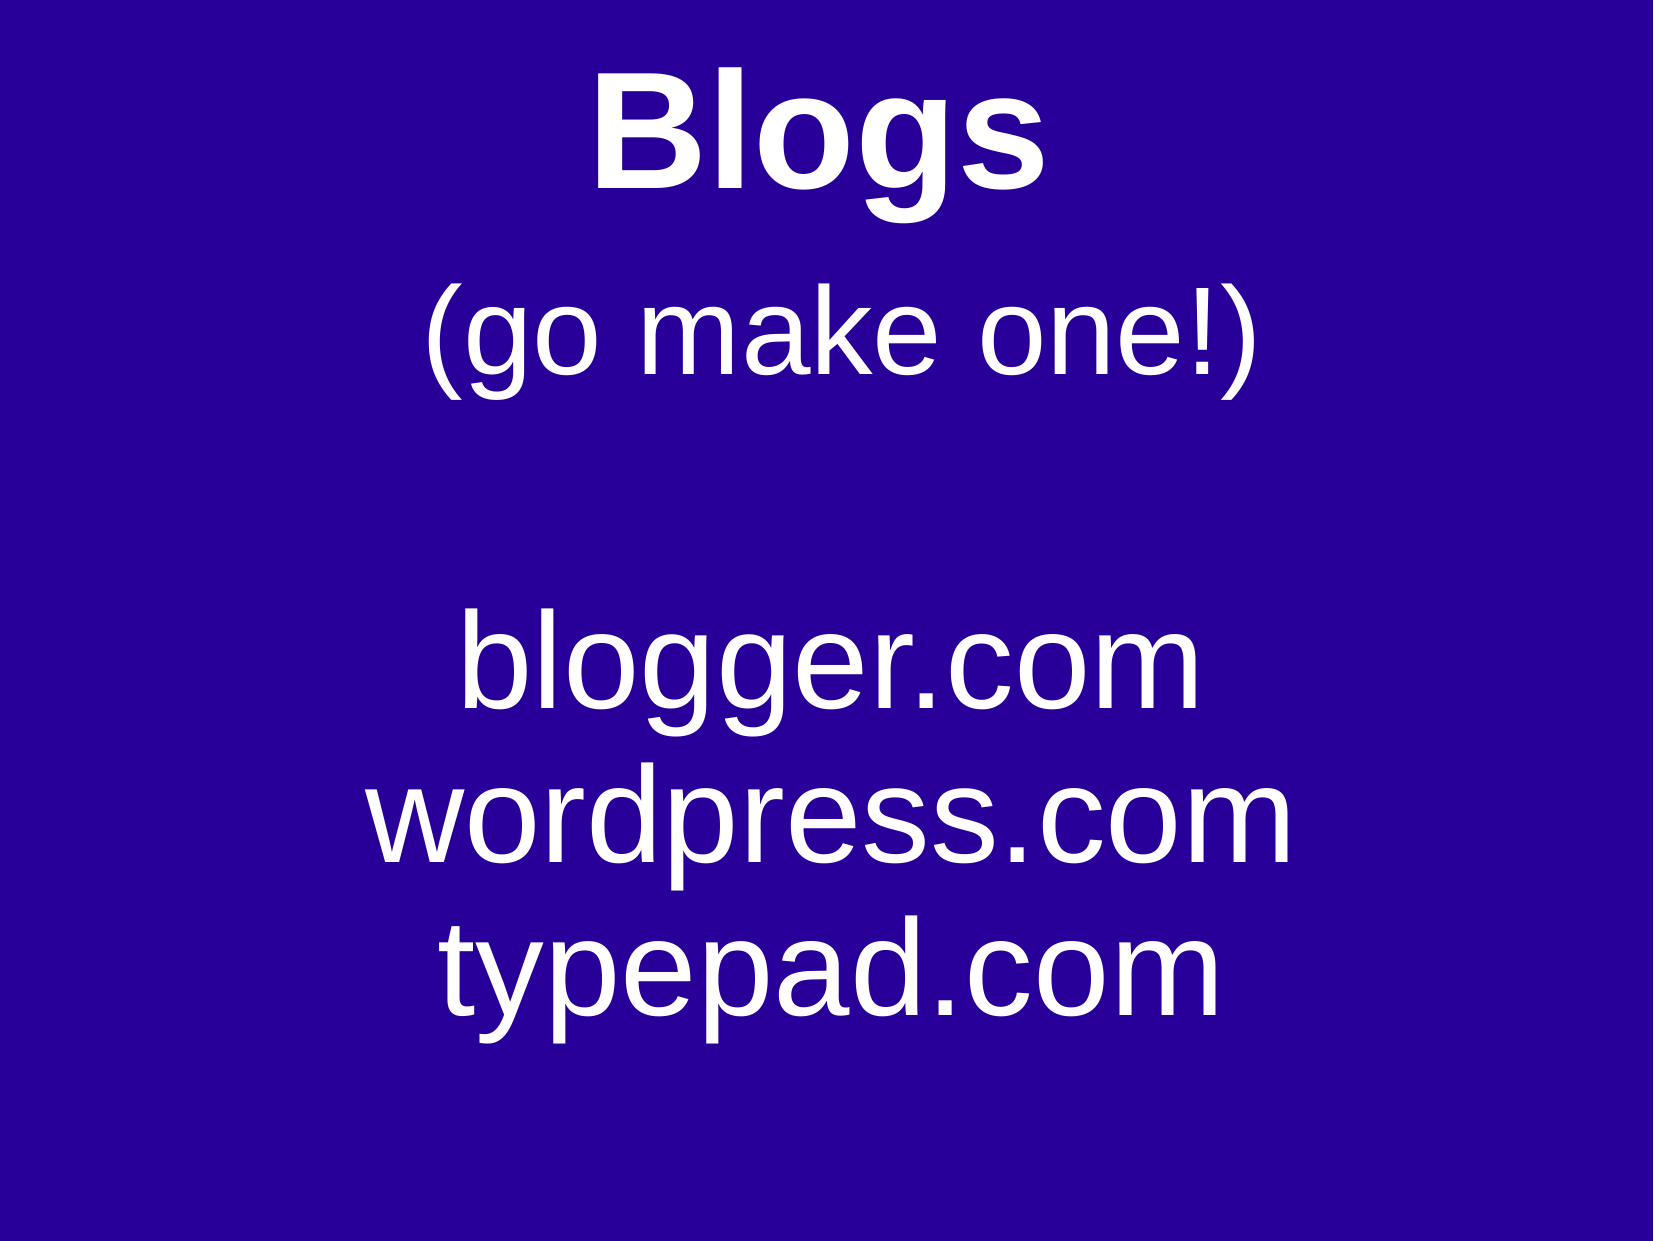

# Blogs (go make one!)
blogger.com
wordpress.com
typepad.com